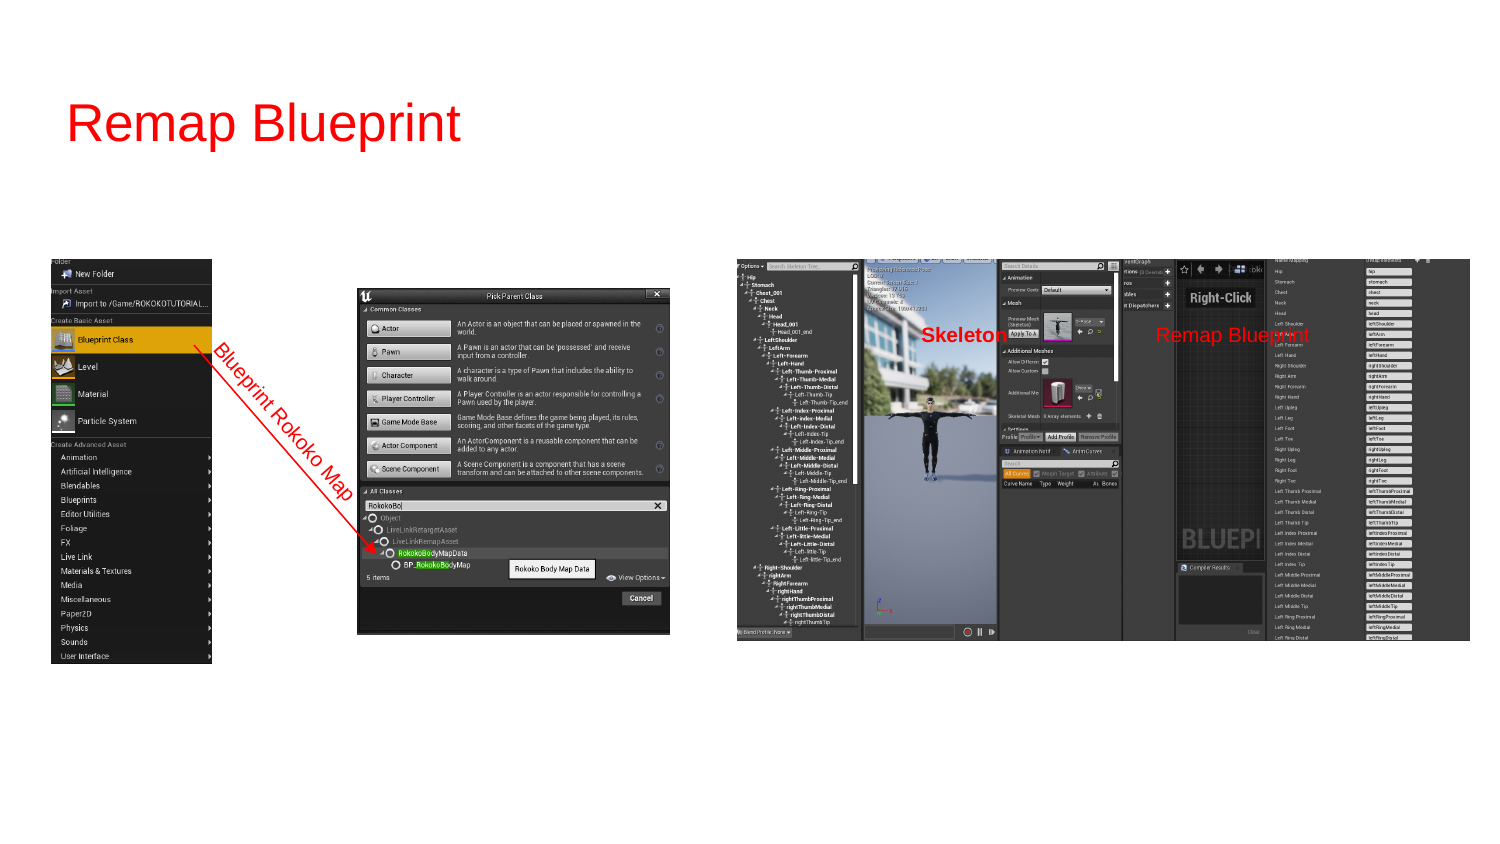

# Remap Blueprint
Skeleton
Remap Blueprint
Blueprint Rokoko Map